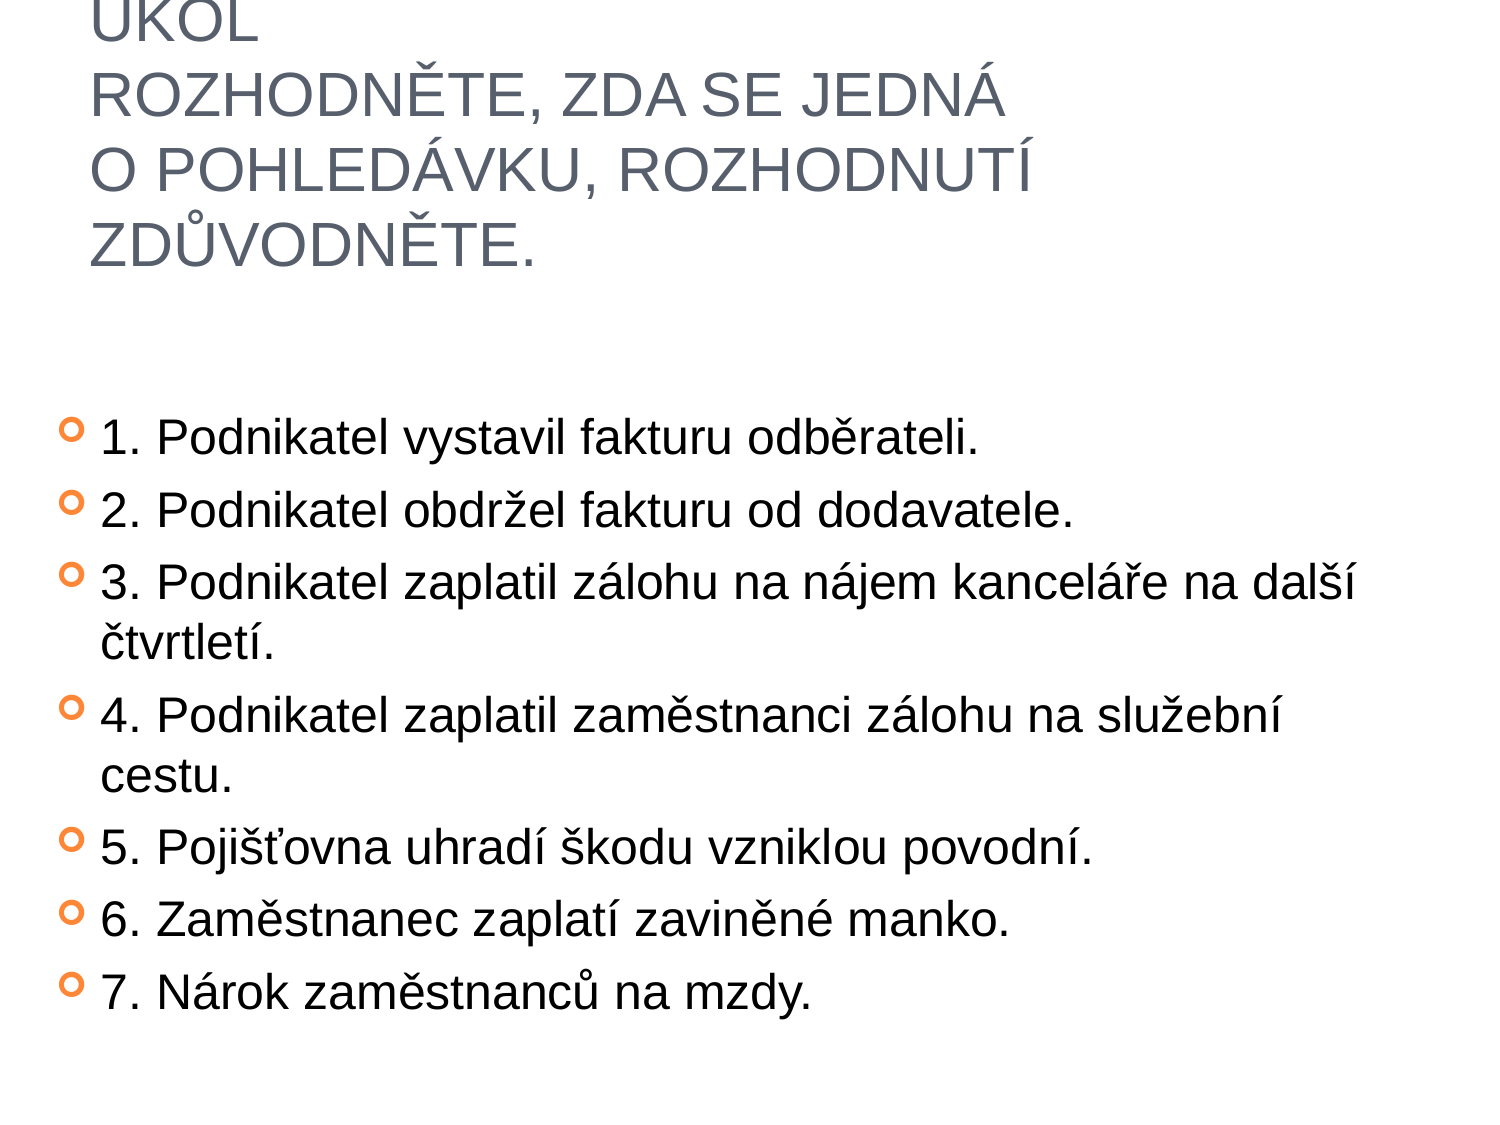

# ÚKOL ROZHODNĚTE, ZDA SE JEDNÁ O POHLEDÁVKU, ROZHODNUTÍ ZDŮVODNĚTE.
1. Podnikatel vystavil fakturu odběrateli.
2. Podnikatel obdržel fakturu od dodavatele.
3. Podnikatel zaplatil zálohu na nájem kanceláře na další čtvrtletí.
4. Podnikatel zaplatil zaměstnanci zálohu na služební cestu.
5. Pojišťovna uhradí škodu vzniklou povodní.
6. Zaměstnanec zaplatí zaviněné manko.
7. Nárok zaměstnanců na mzdy.